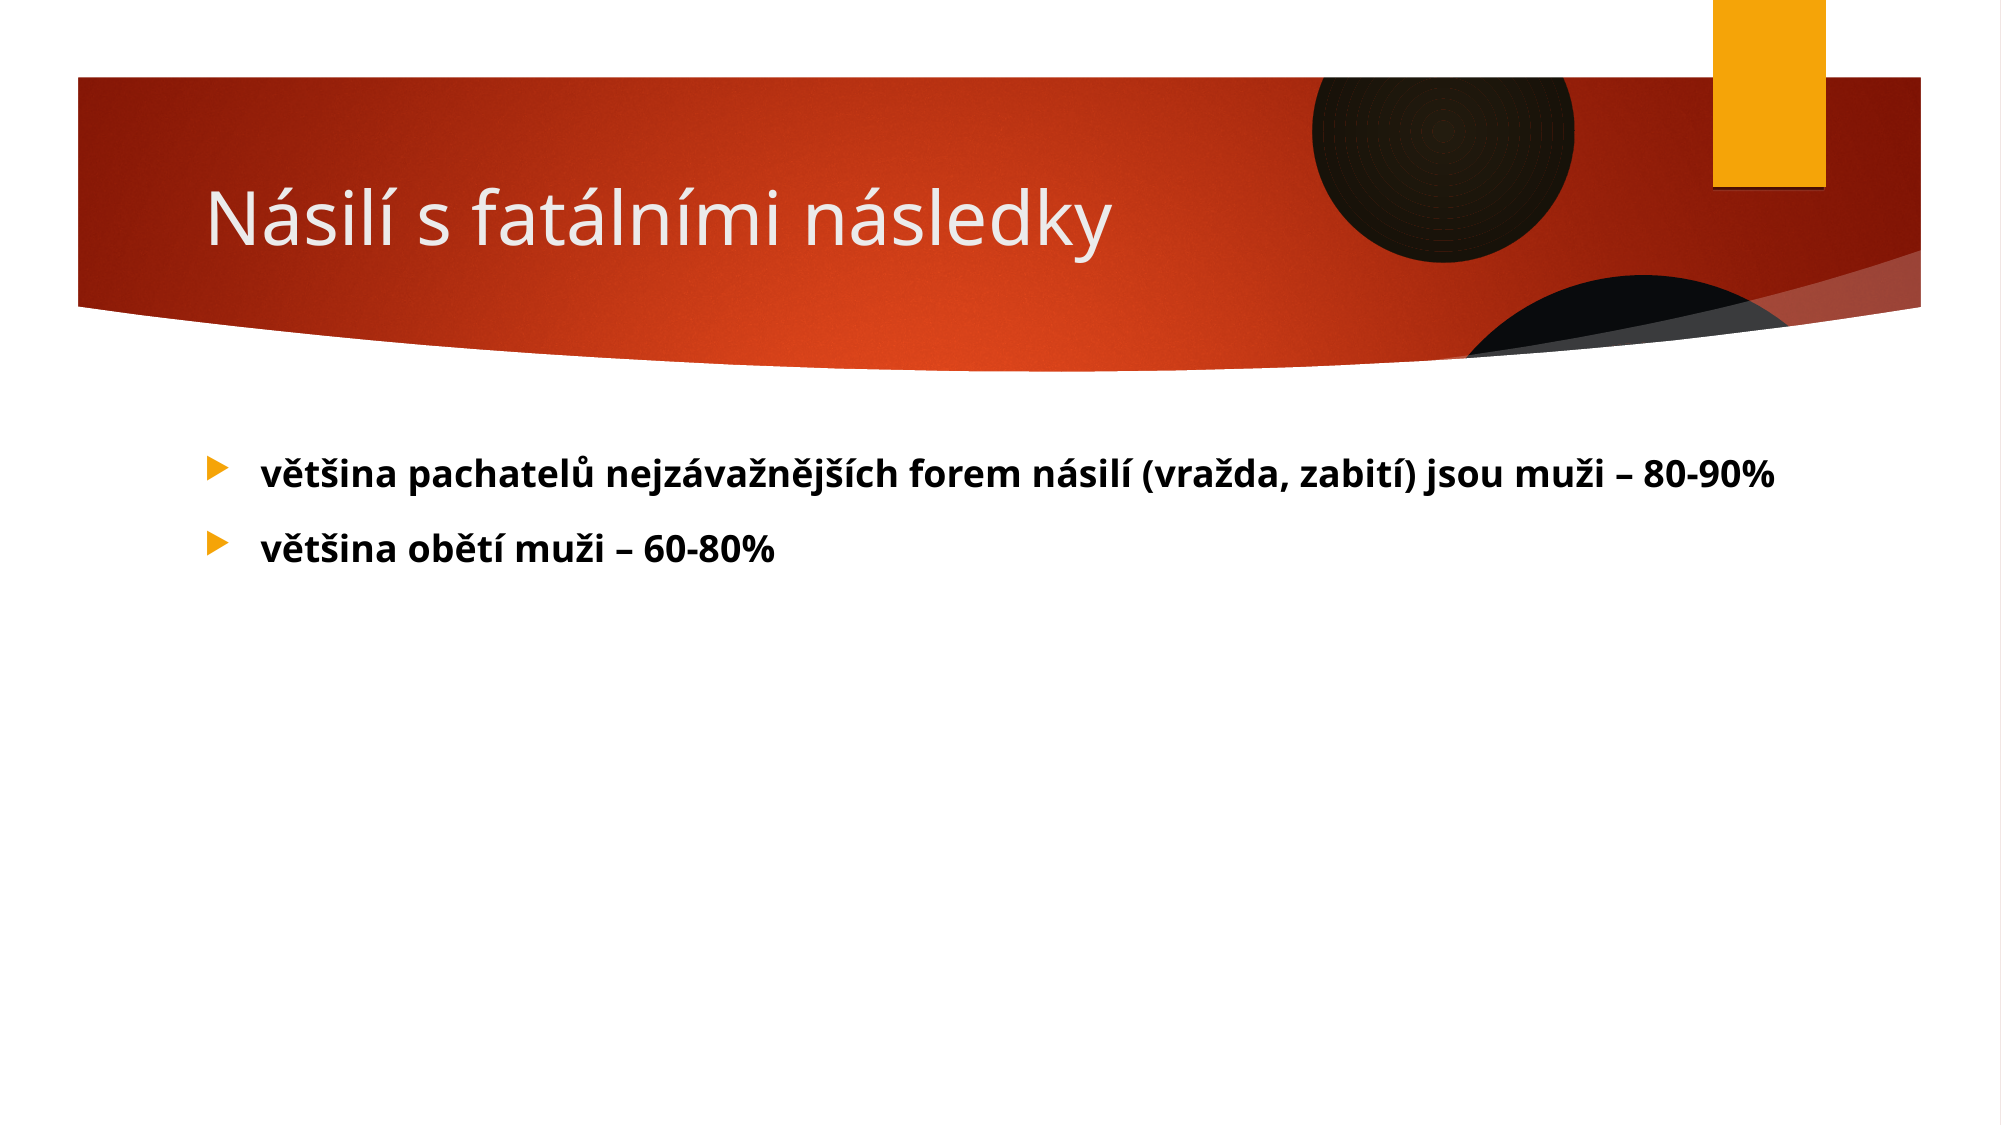

# Násilí s fatálními následky
většina pachatelů nejzávažnějších forem násilí (vražda, zabití) jsou muži – 80-90%
většina obětí muži – 60-80%